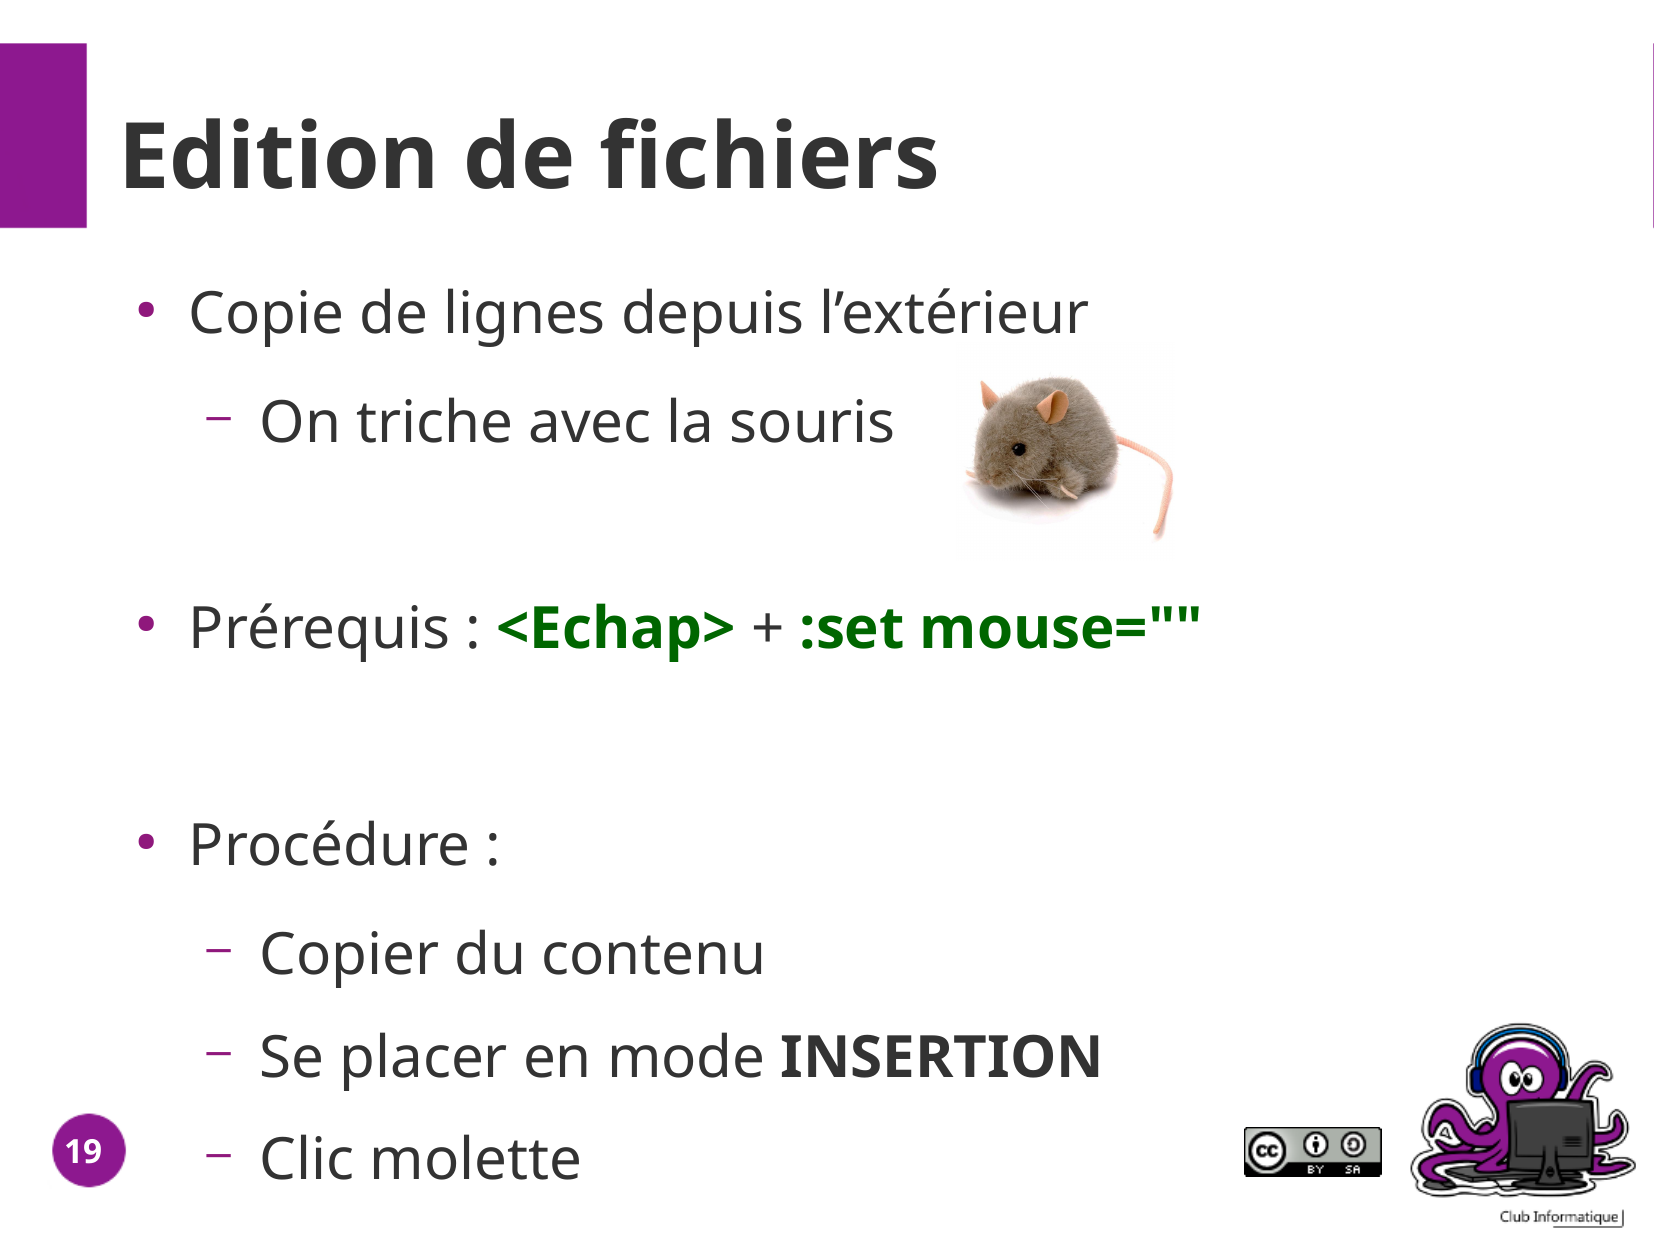

Edition de fichiers
# Copie de lignes depuis l’extérieur
On triche avec la souris
Prérequis : <Echap> + :set mouse=""
Procédure :
Copier du contenu
Se placer en mode INSERTION
Clic molette
19